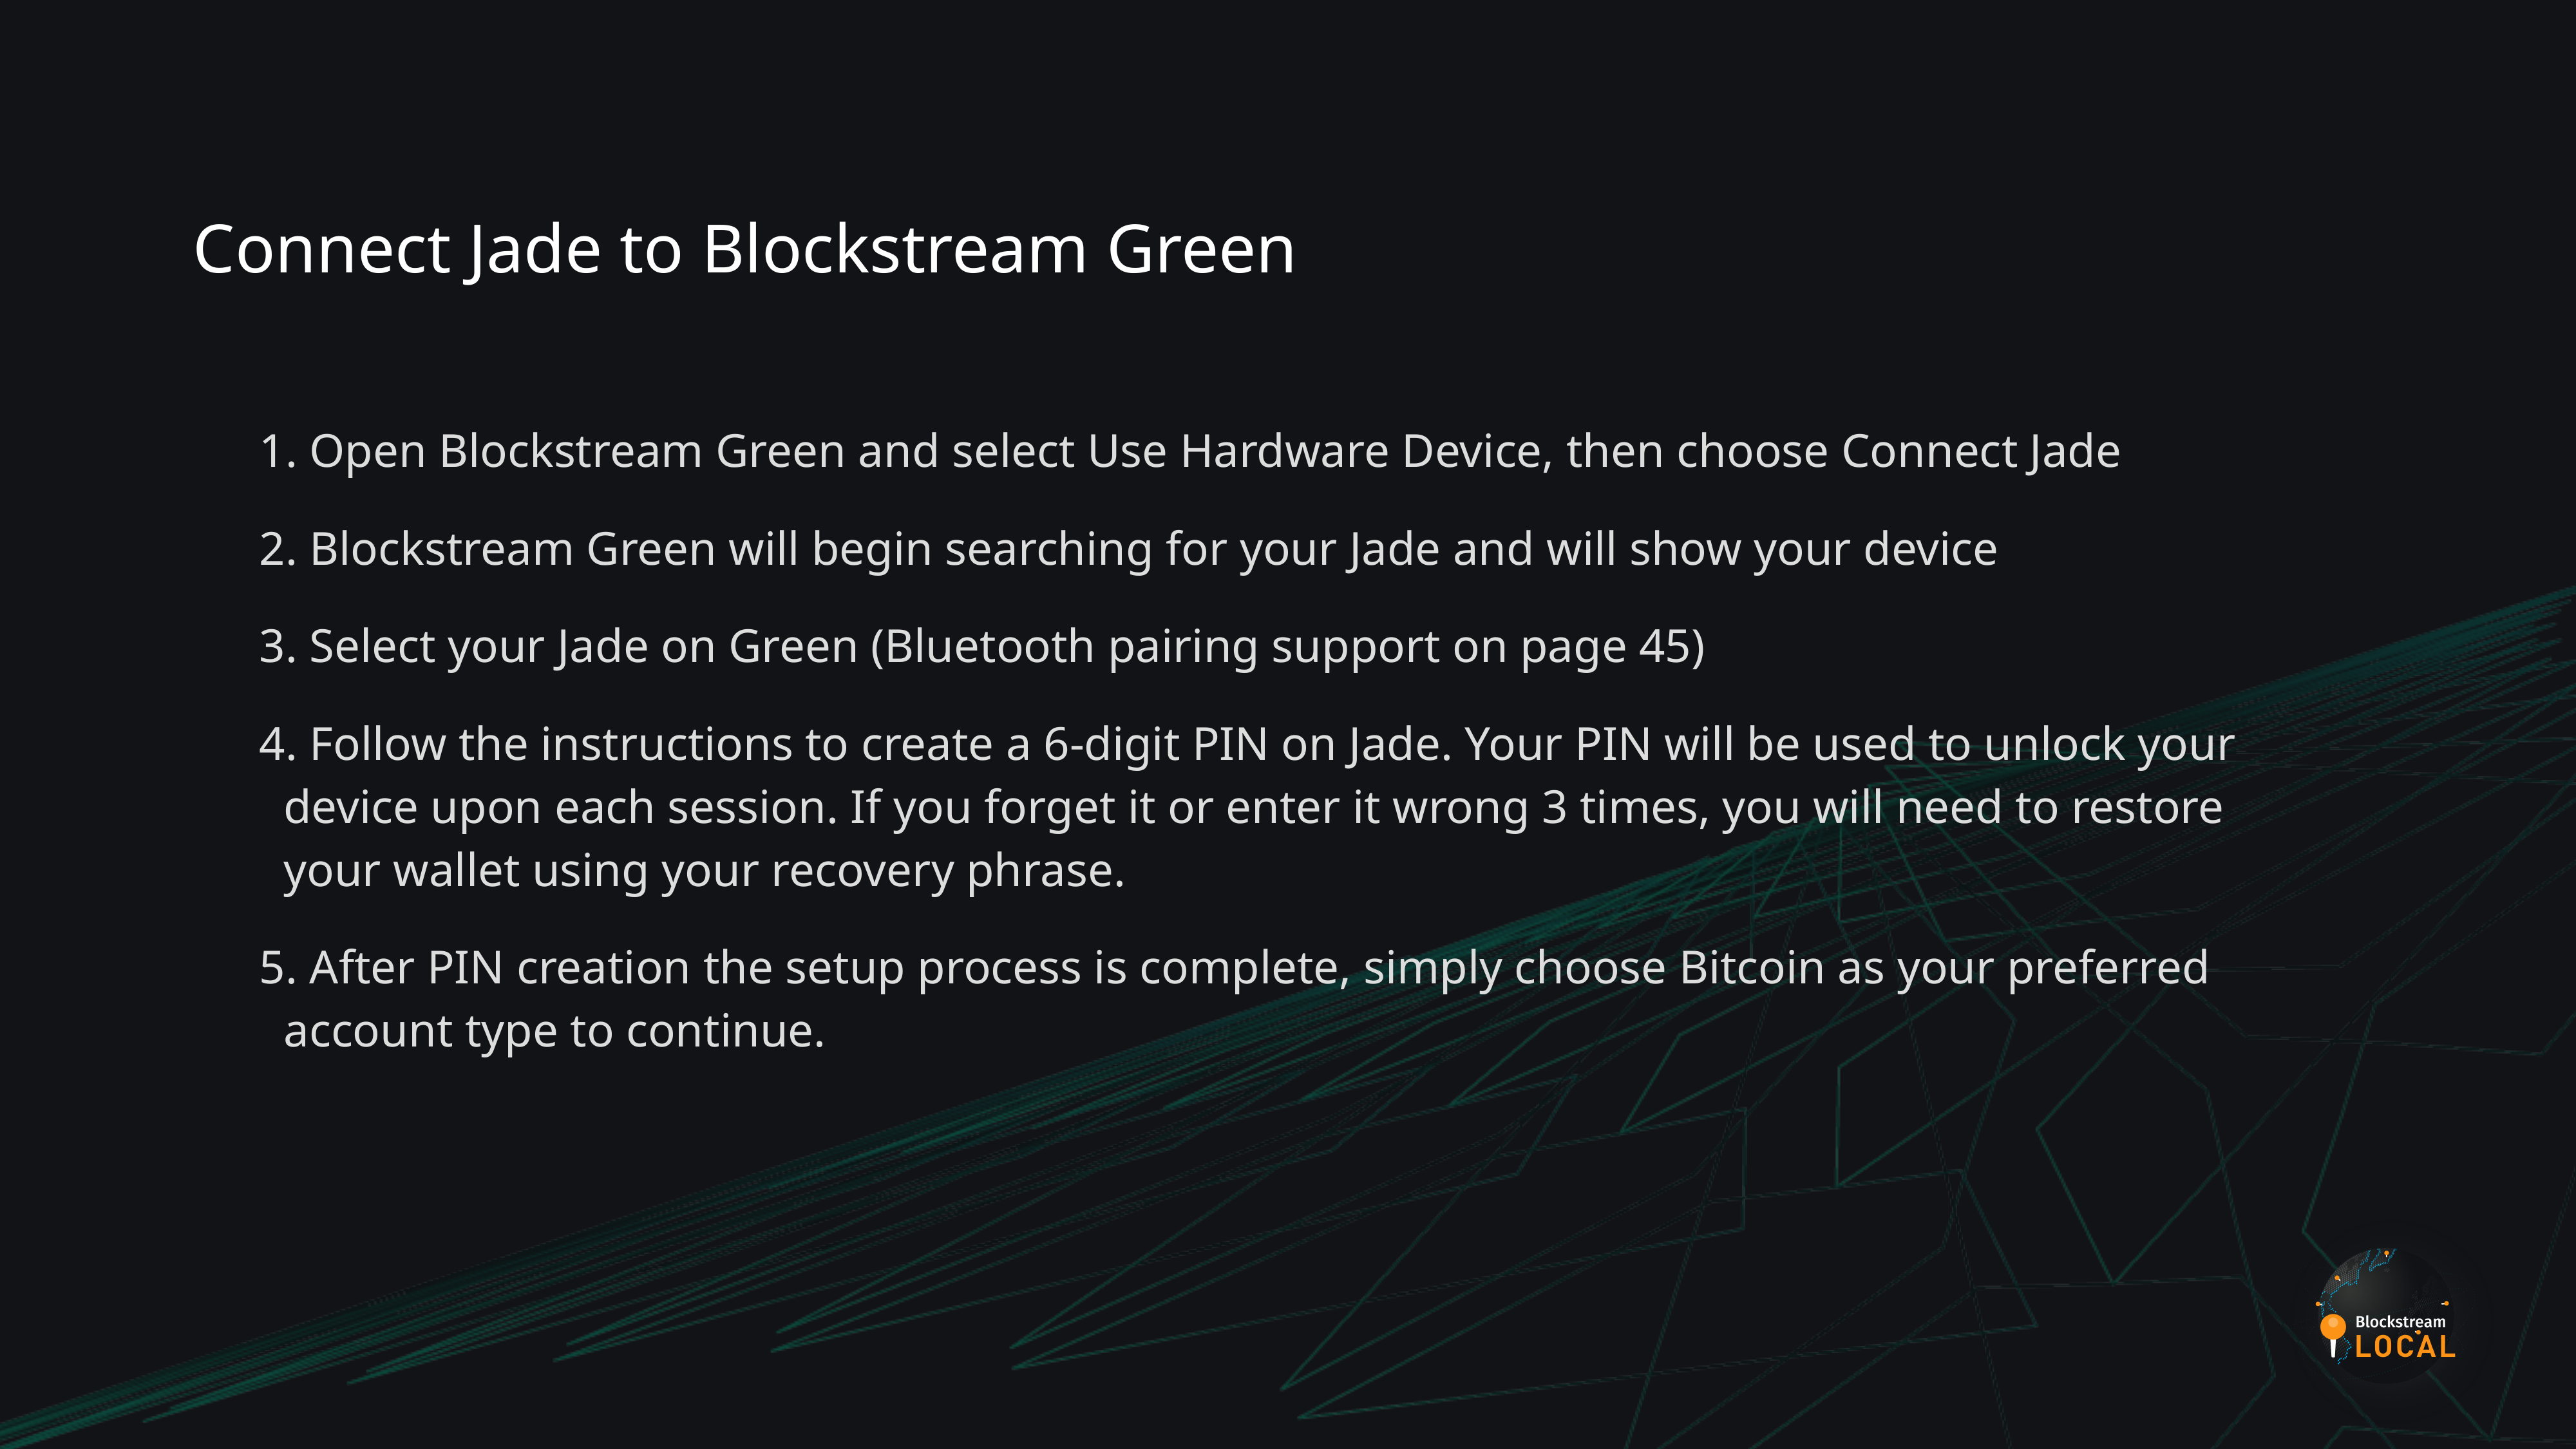

# Connect Jade to Blockstream Green
 Open Blockstream Green and select Use Hardware Device, then choose Connect Jade
 Blockstream Green will begin searching for your Jade and will show your device
 Select your Jade on Green (Bluetooth pairing support on page 45)
 Follow the instructions to create a 6-digit PIN on Jade. Your PIN will be used to unlock your device upon each session. If you forget it or enter it wrong 3 times, you will need to restore your wallet using your recovery phrase.
 After PIN creation the setup process is complete, simply choose Bitcoin as your preferred account type to continue.